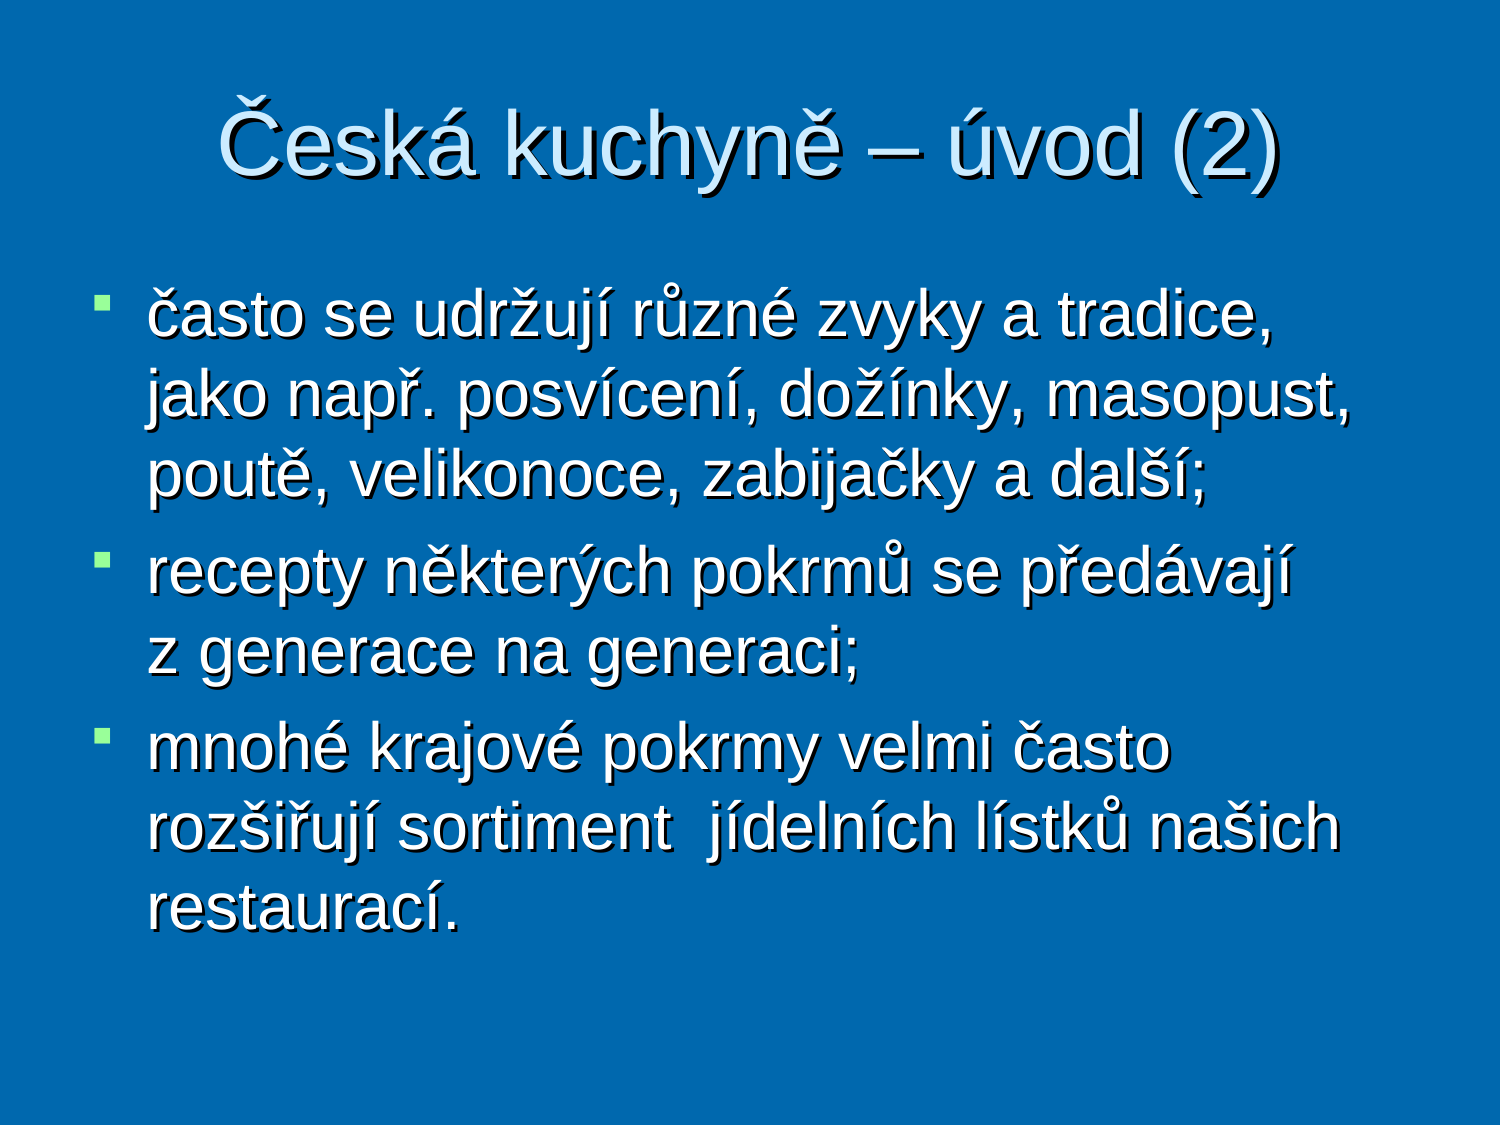

# Česká kuchyně – úvod (2)
často se udržují různé zvyky a tradice, jako např. posvícení, dožínky, masopust, poutě, velikonoce, zabijačky a další;
recepty některých pokrmů se předávají z generace na generaci;
mnohé krajové pokrmy velmi často rozšiřují sortiment jídelních lístků našich restaurací.